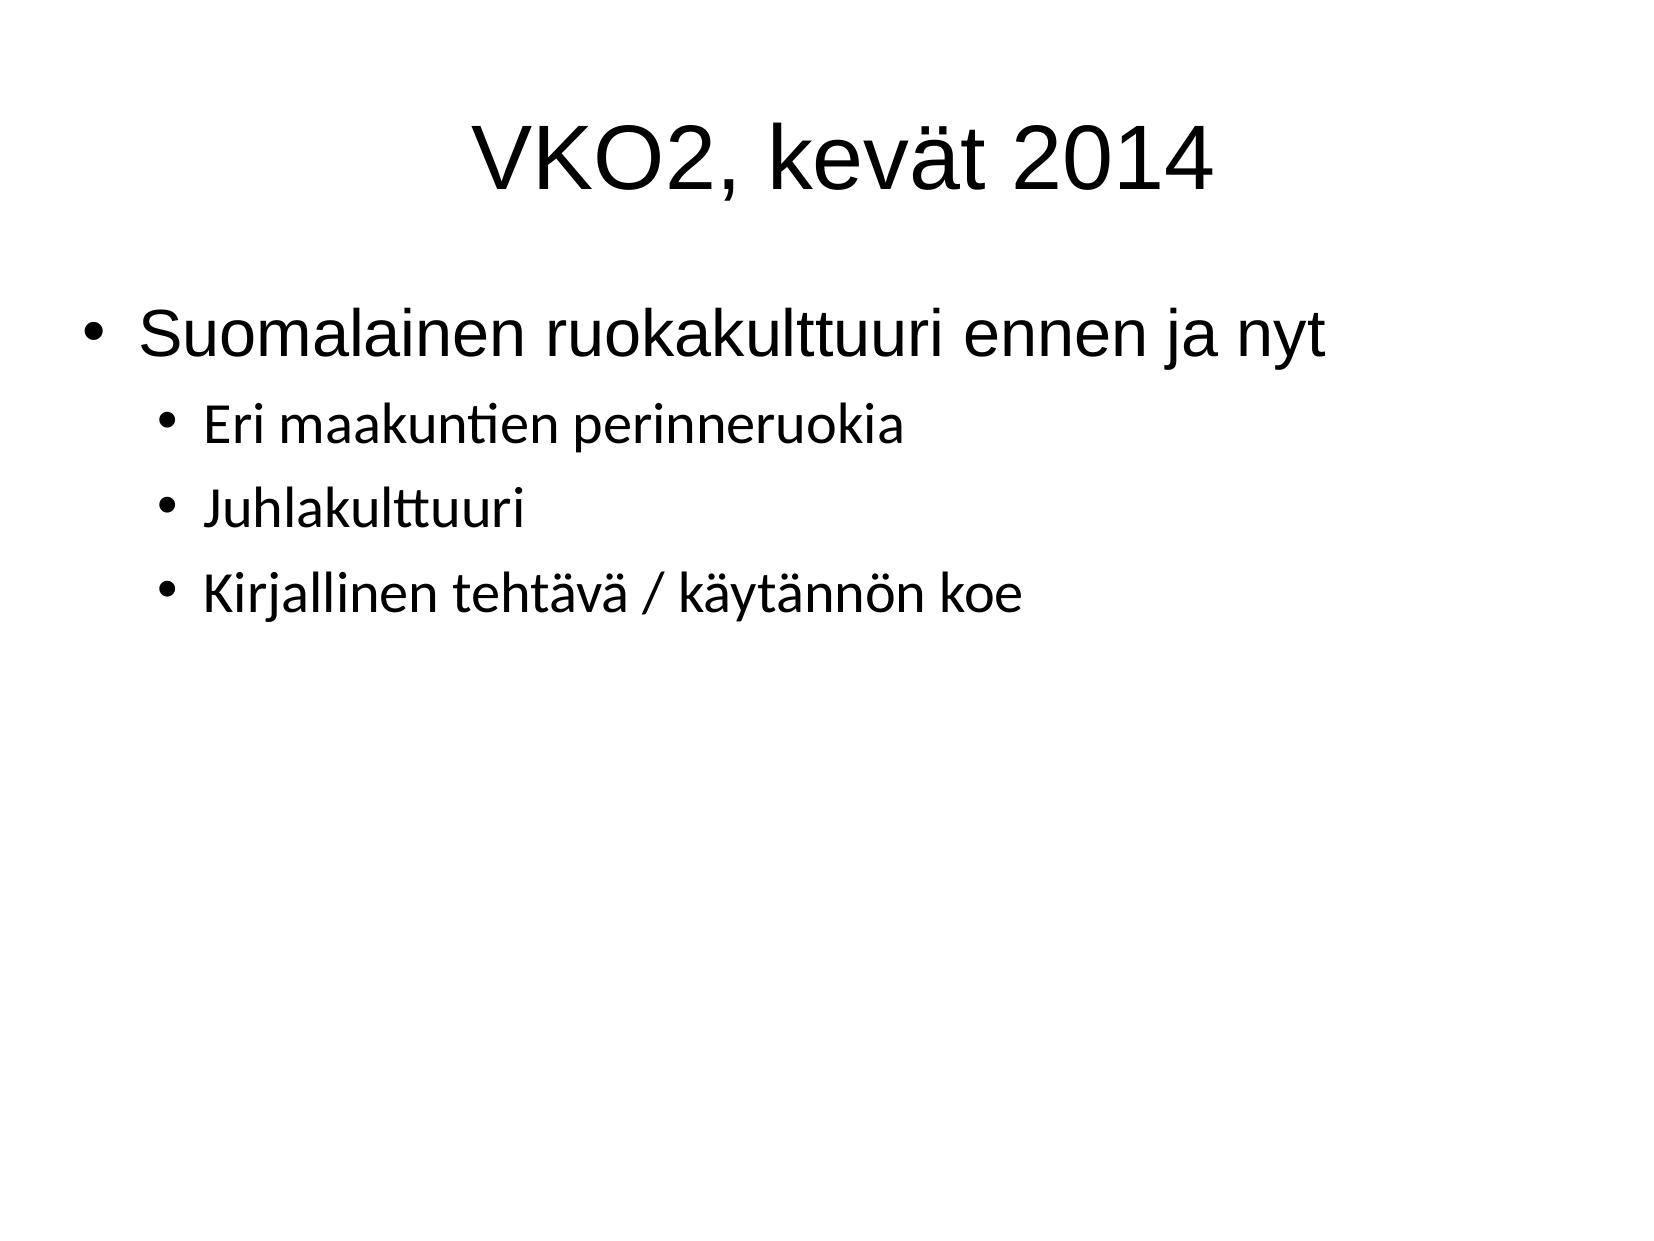

VKO2, kevät 2014
Suomalainen ruokakulttuuri ennen ja nyt
Eri maakuntien perinneruokia
Juhlakulttuuri
Kirjallinen tehtävä / käytännön koe